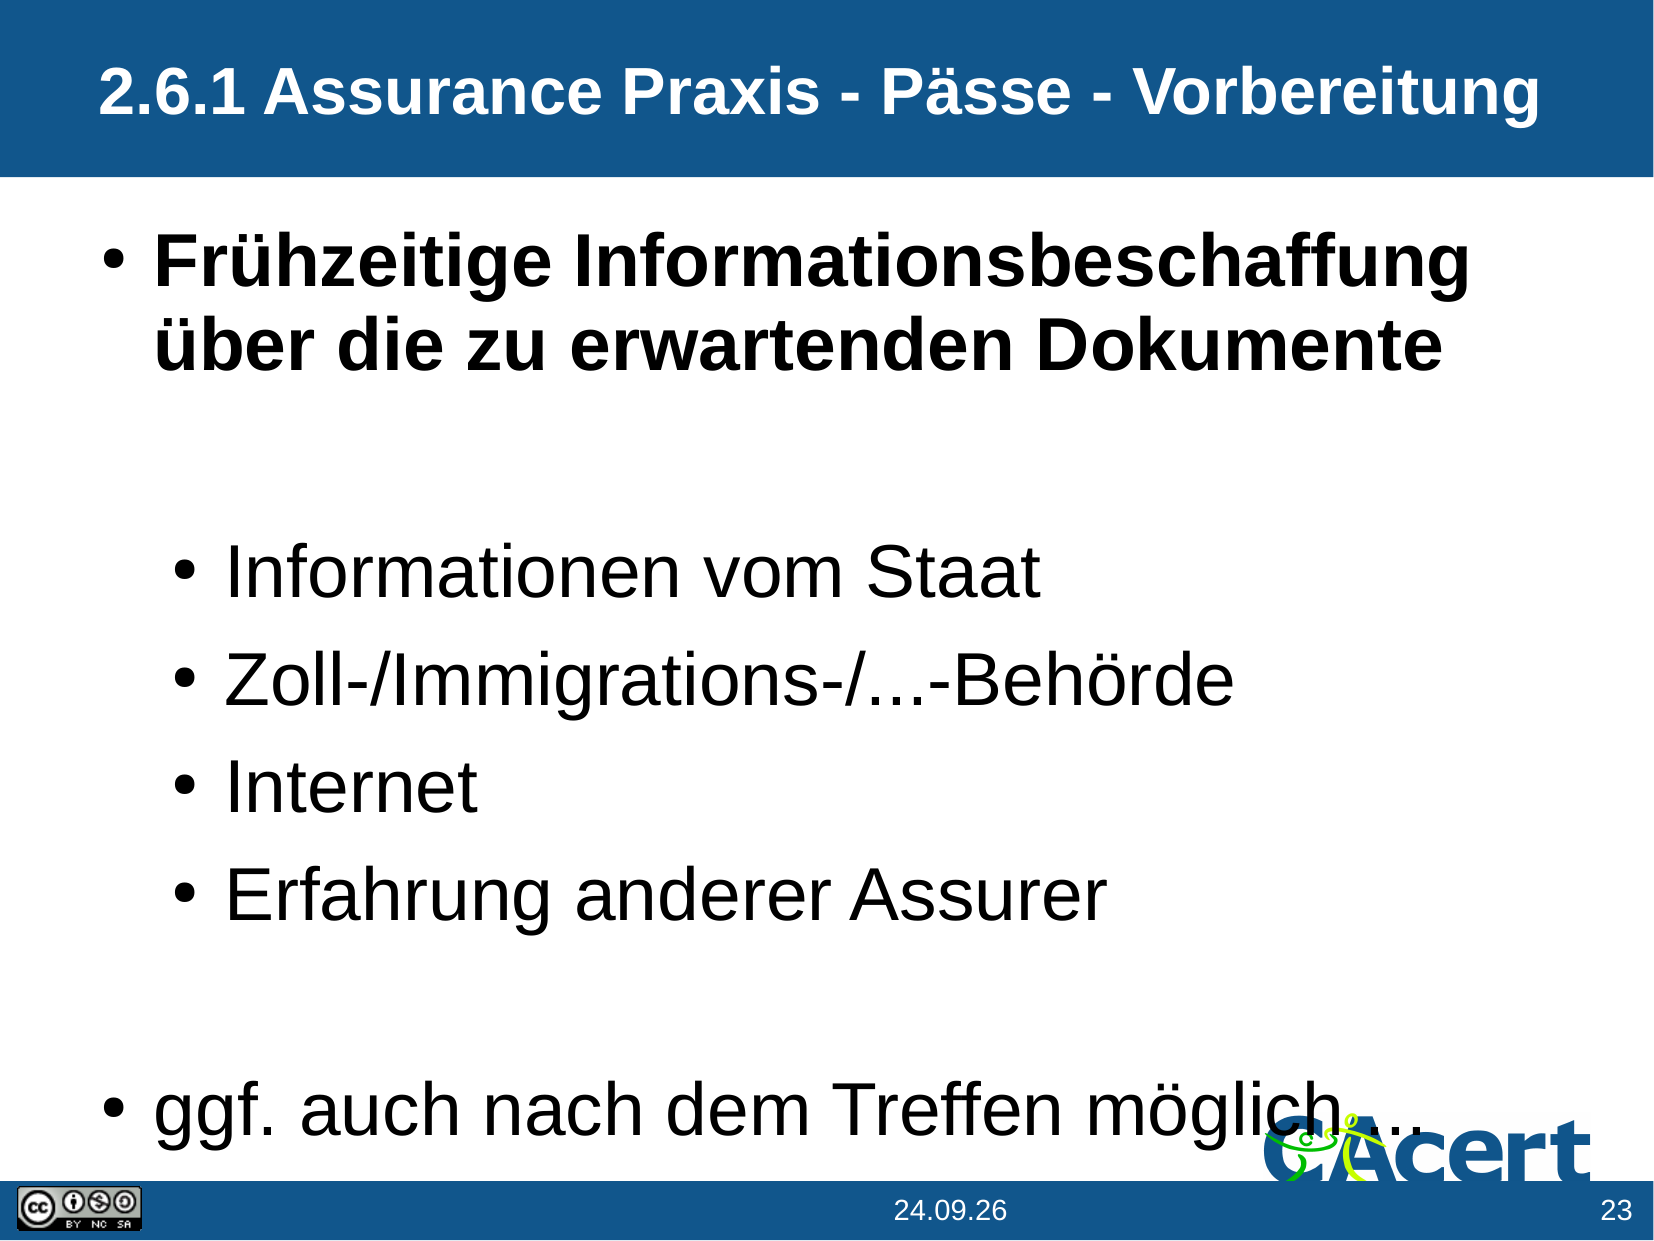

# 2.6.1 Assurance Praxis - Pässe - Vorbereitung
Frühzeitige Informationsbeschaffung über die zu erwartenden Dokumente
Informationen vom Staat
Zoll-/Immigrations-/...-Behörde
Internet
Erfahrung anderer Assurer
ggf. auch nach dem Treffen möglich ...